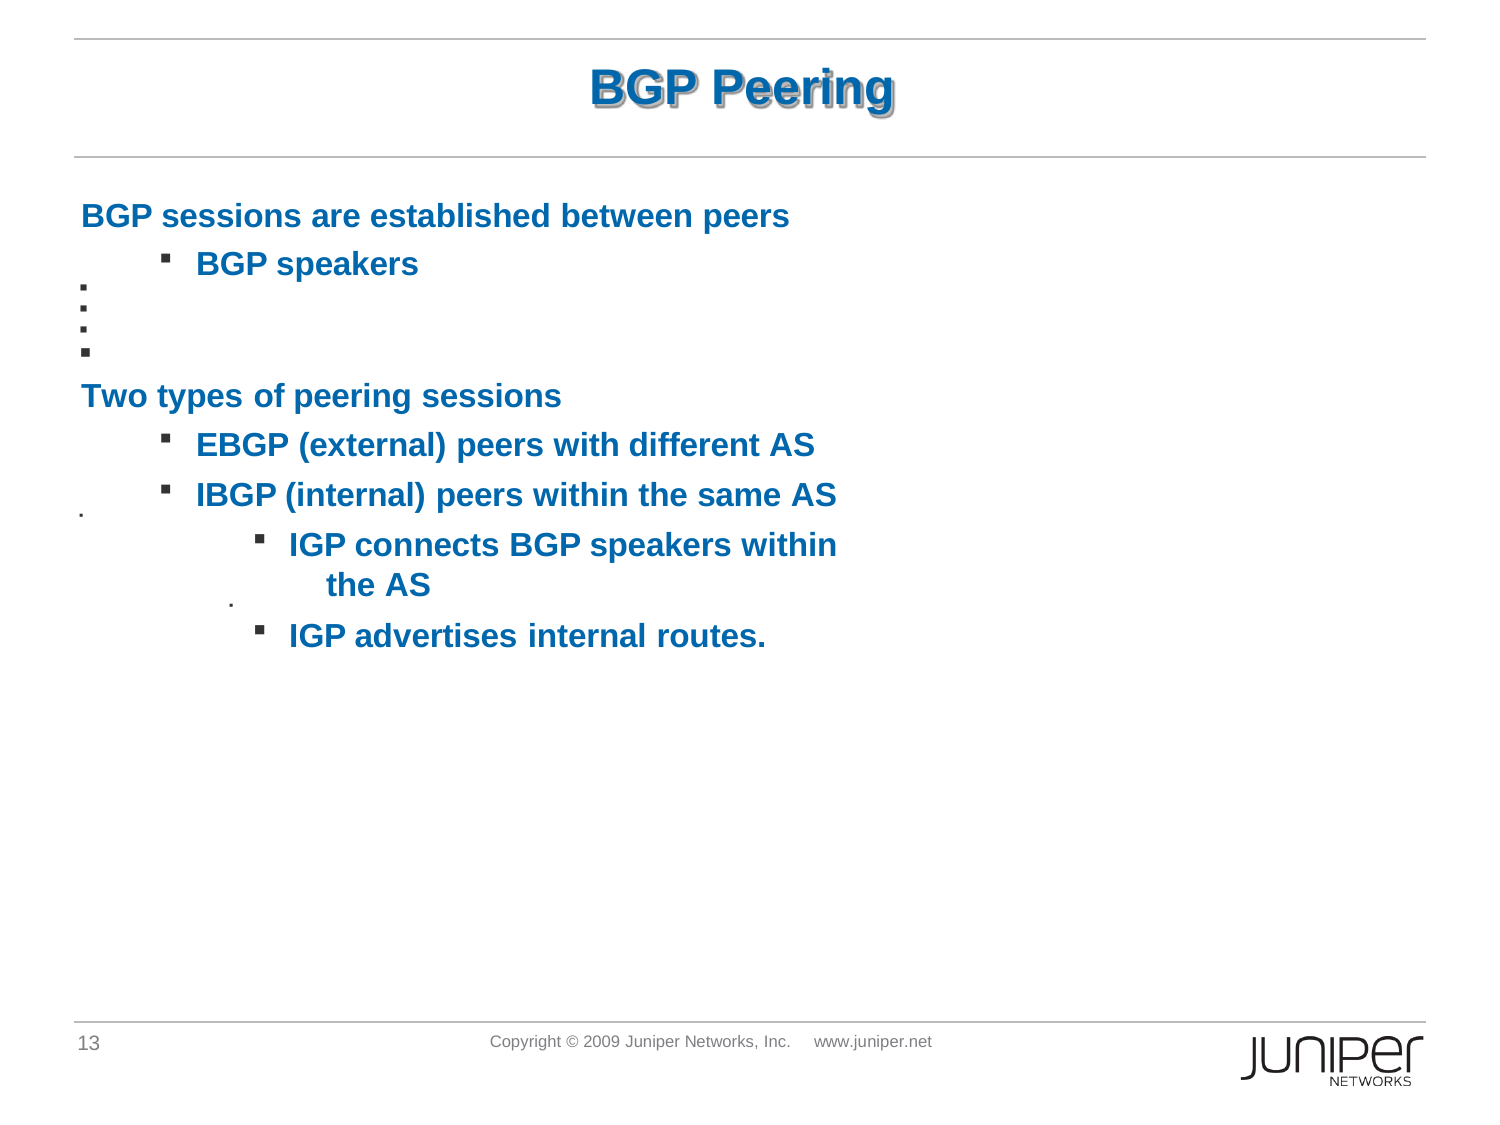

BGP Peering
BGP sessions are established between peers
BGP speakers
Two types of peering sessions
EBGP (external) peers with different AS
IBGP (internal) peers within the same AS
IGP connects BGP speakers within the AS
IGP advertises internal routes.
8
Copyright © 2009 Juniper Networks, Inc.	www.juniper.net